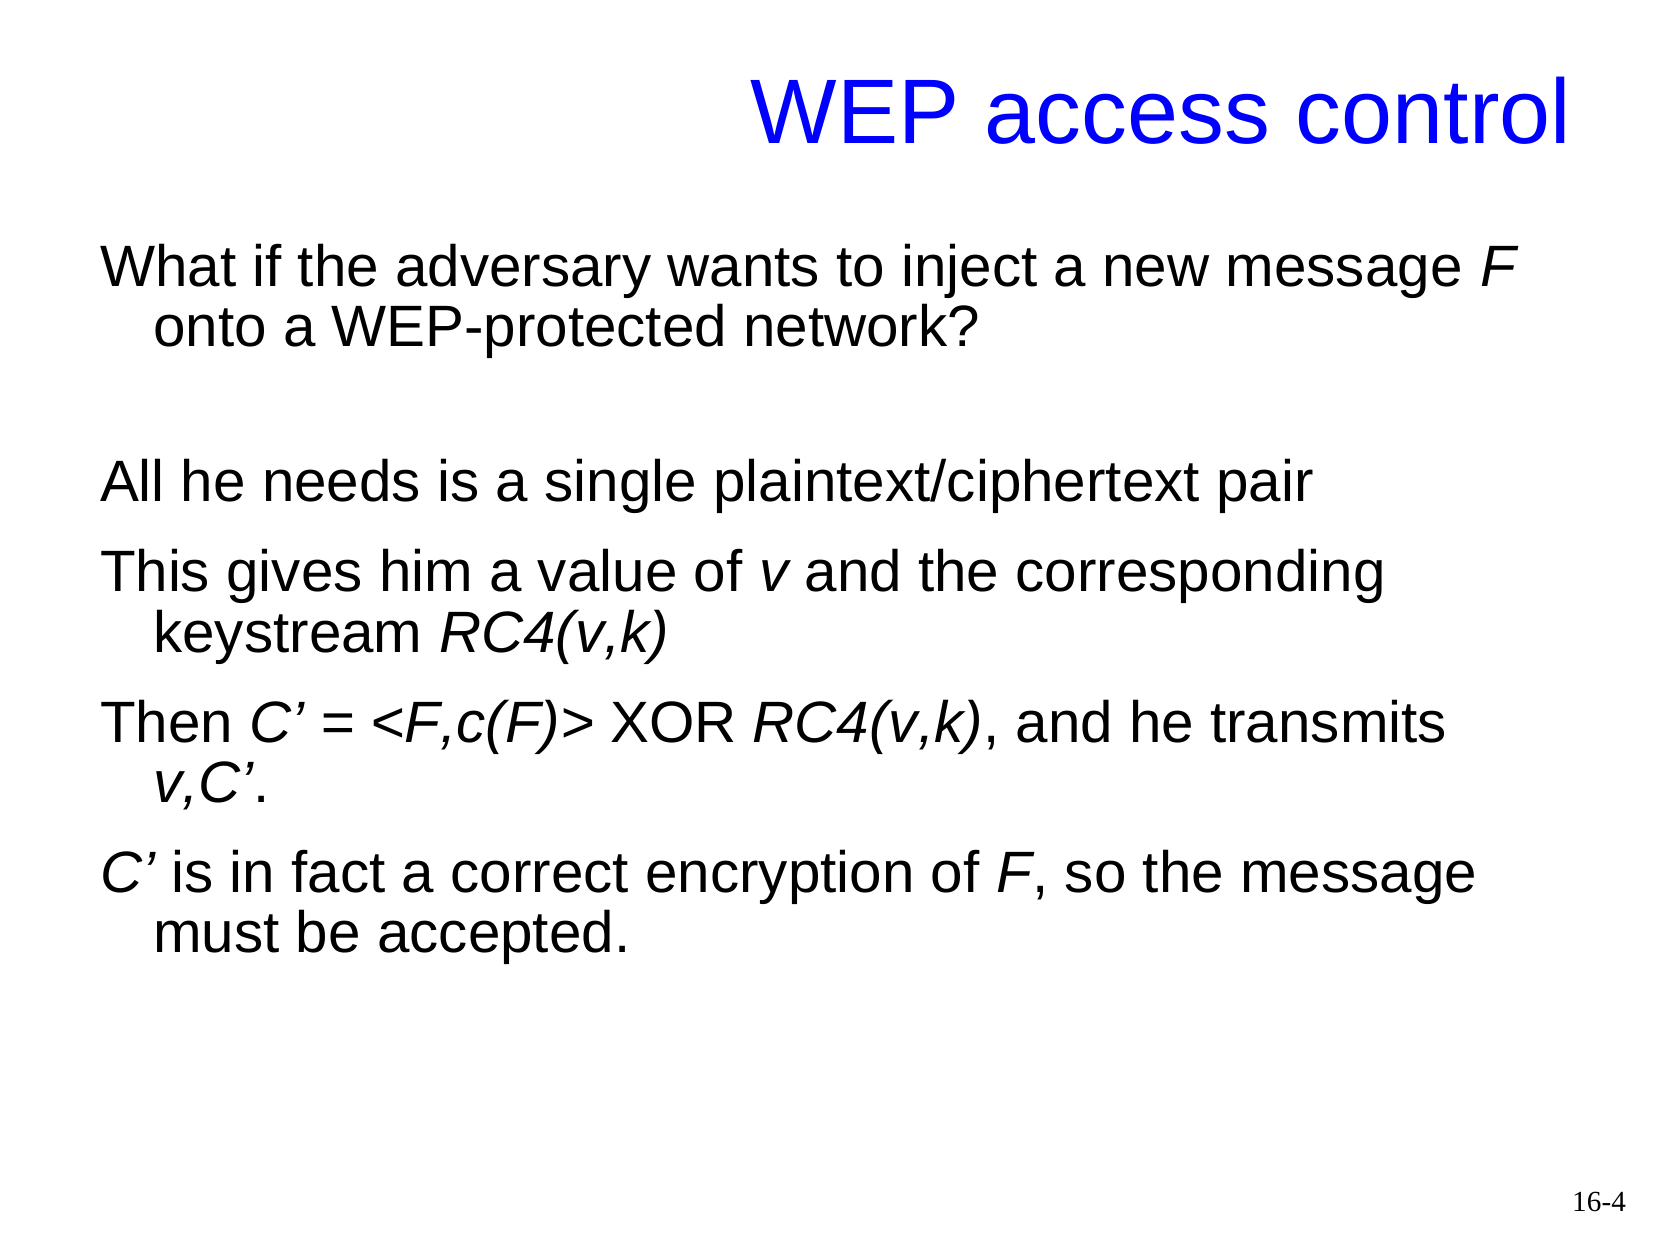

# WEP access control
What if the adversary wants to inject a new message F onto a WEP-protected network?
All he needs is a single plaintext/ciphertext pair
This gives him a value of v and the corresponding keystream RC4(v,k)
Then C’ = <F,c(F)> XOR RC4(v,k), and he transmits v,C’.
C’ is in fact a correct encryption of F, so the message must be accepted.